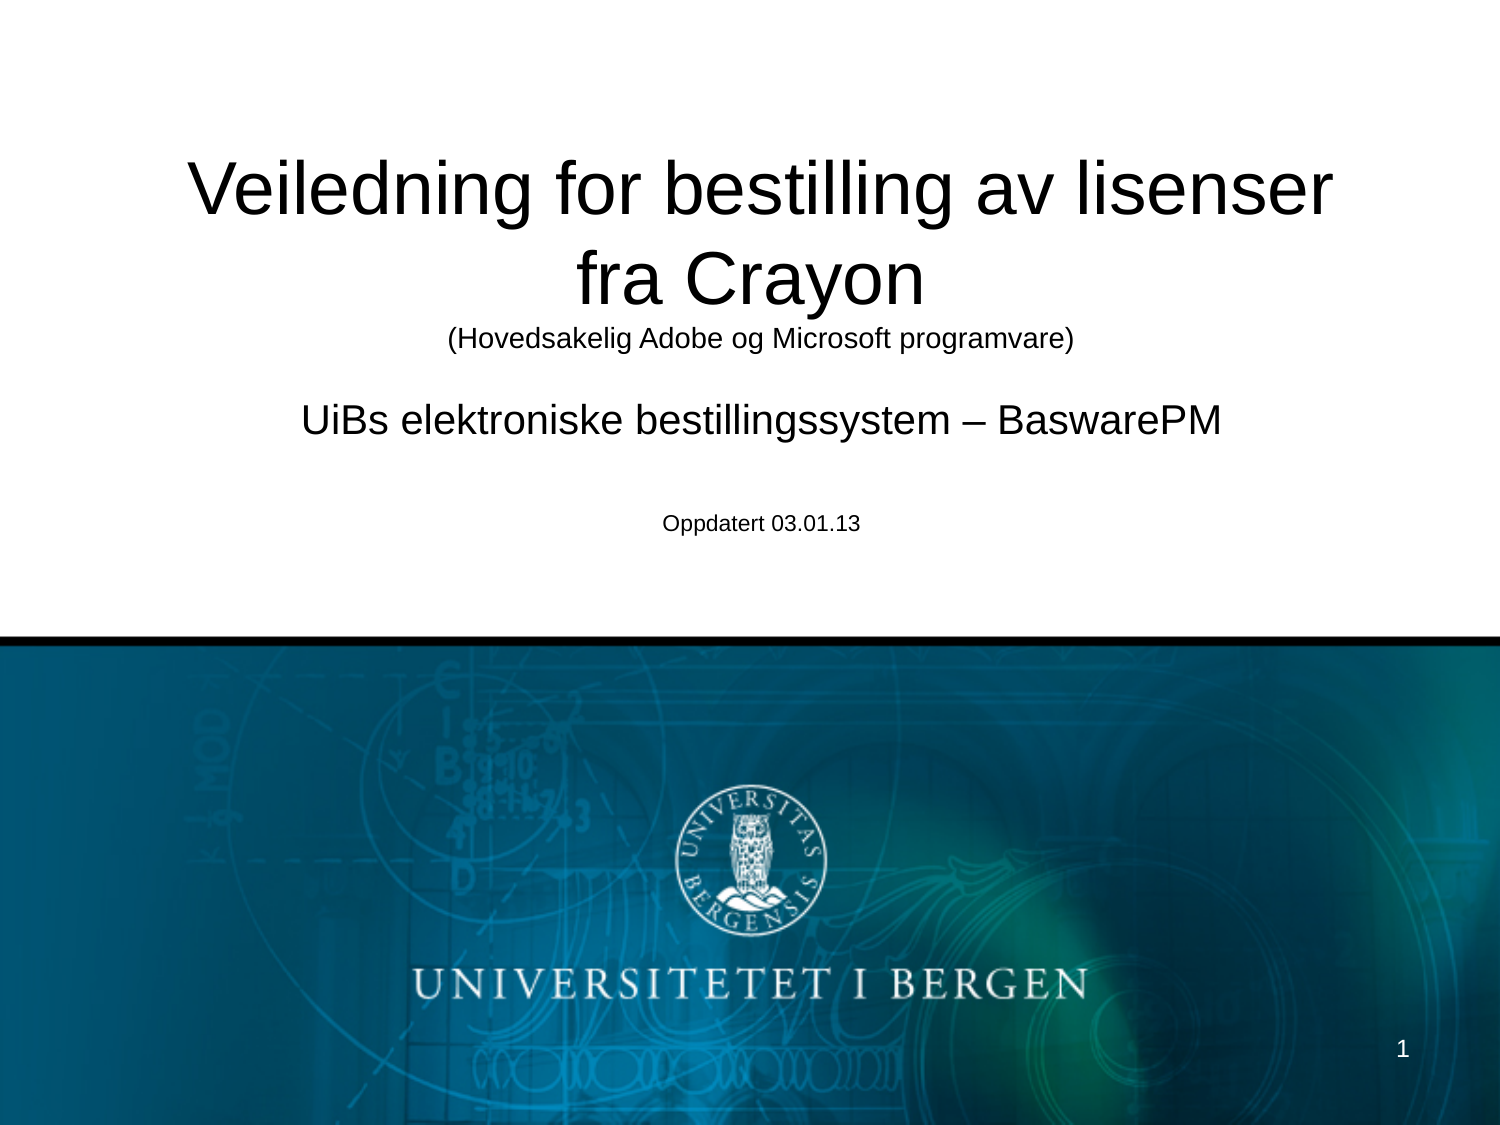

# Veiledning for bestilling av lisenser fra Crayon (Hovedsakelig Adobe og Microsoft programvare)
UiBs elektroniske bestillingssystem – BaswarePM
Oppdatert 03.01.13